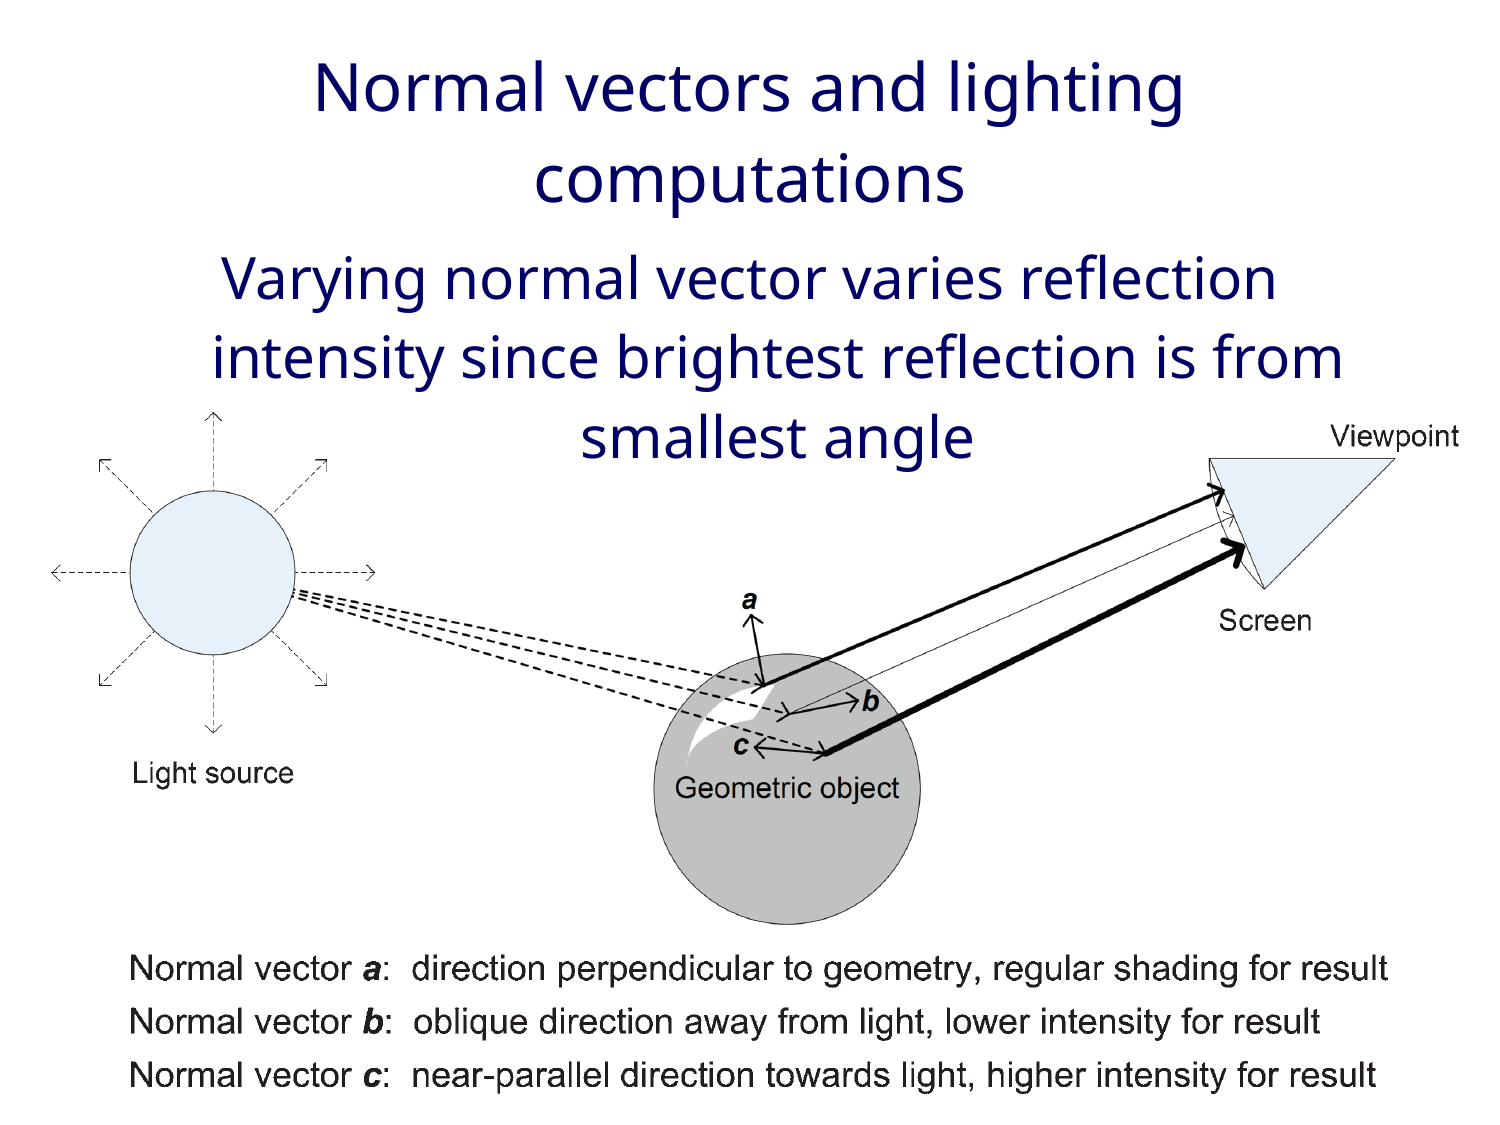

# Normal vectors and lighting computations
Varying normal vector varies reflection intensity since brightest reflection is from smallest angle